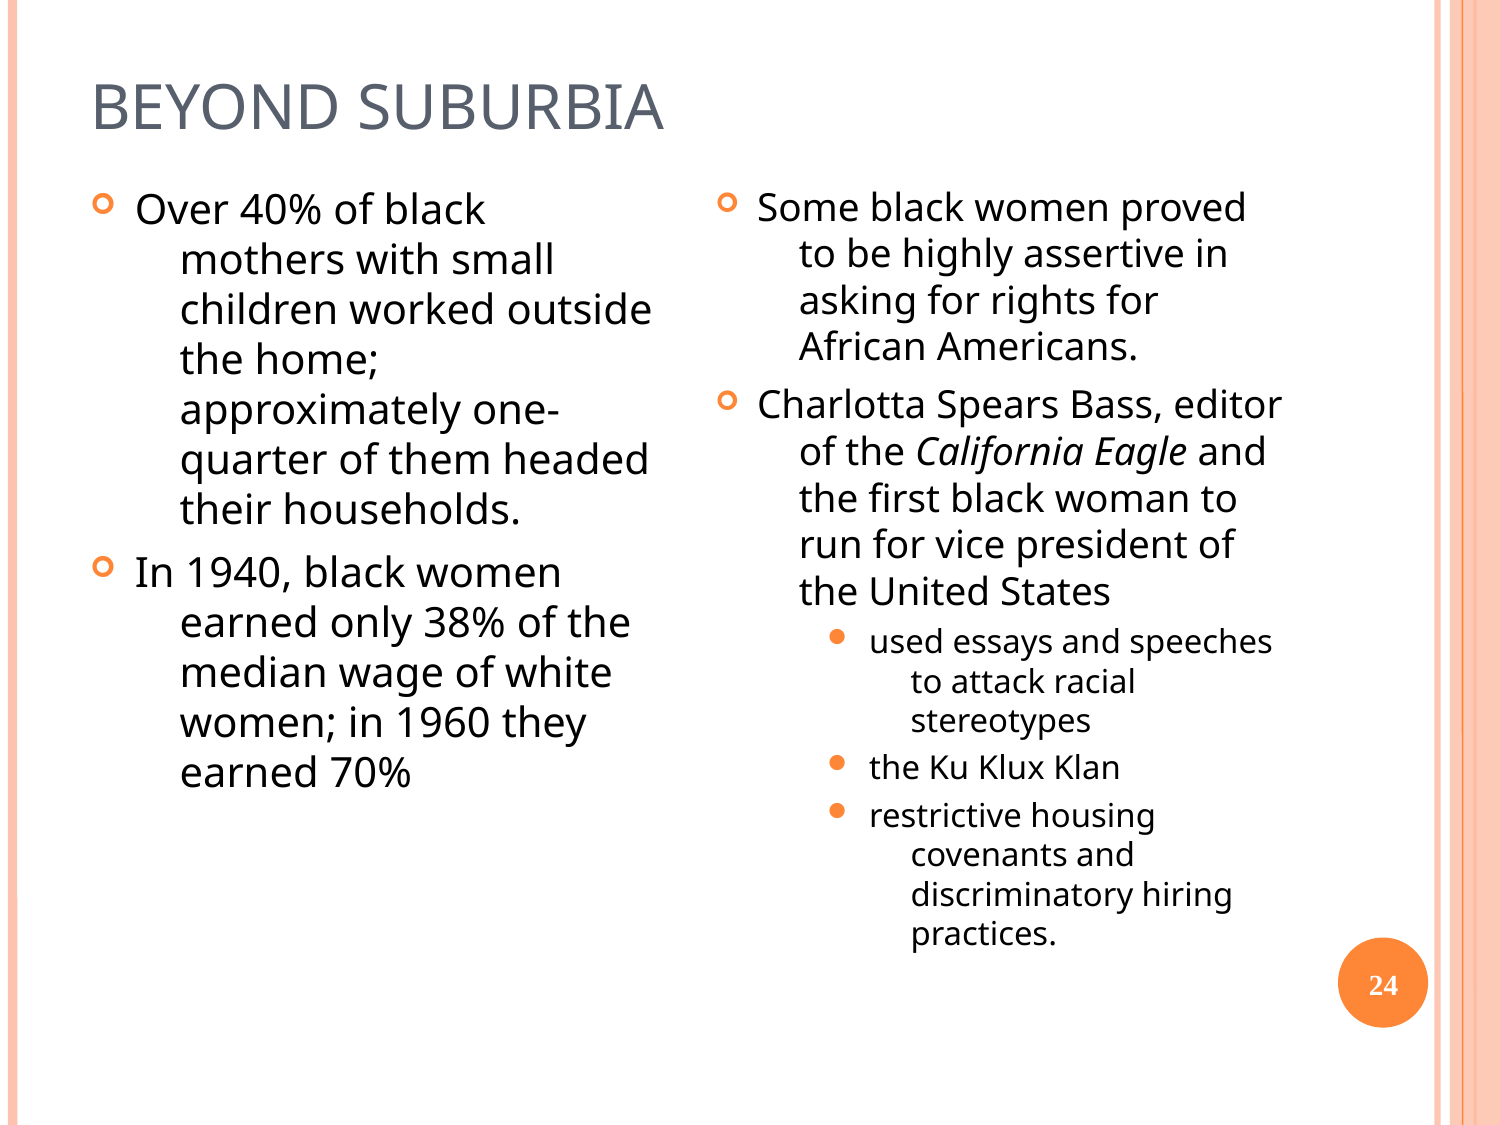

# Beyond Suburbia
Over 40% of black mothers with small children worked outside the home; approximately one-quarter of them headed their households.
In 1940, black women earned only 38% of the median wage of white women; in 1960 they earned 70%
Some black women proved to be highly assertive in asking for rights for African Americans.
Charlotta Spears Bass, editor of the California Eagle and the first black woman to run for vice president of the United States
used essays and speeches to attack racial stereotypes
the Ku Klux Klan
restrictive housing covenants and discriminatory hiring practices.